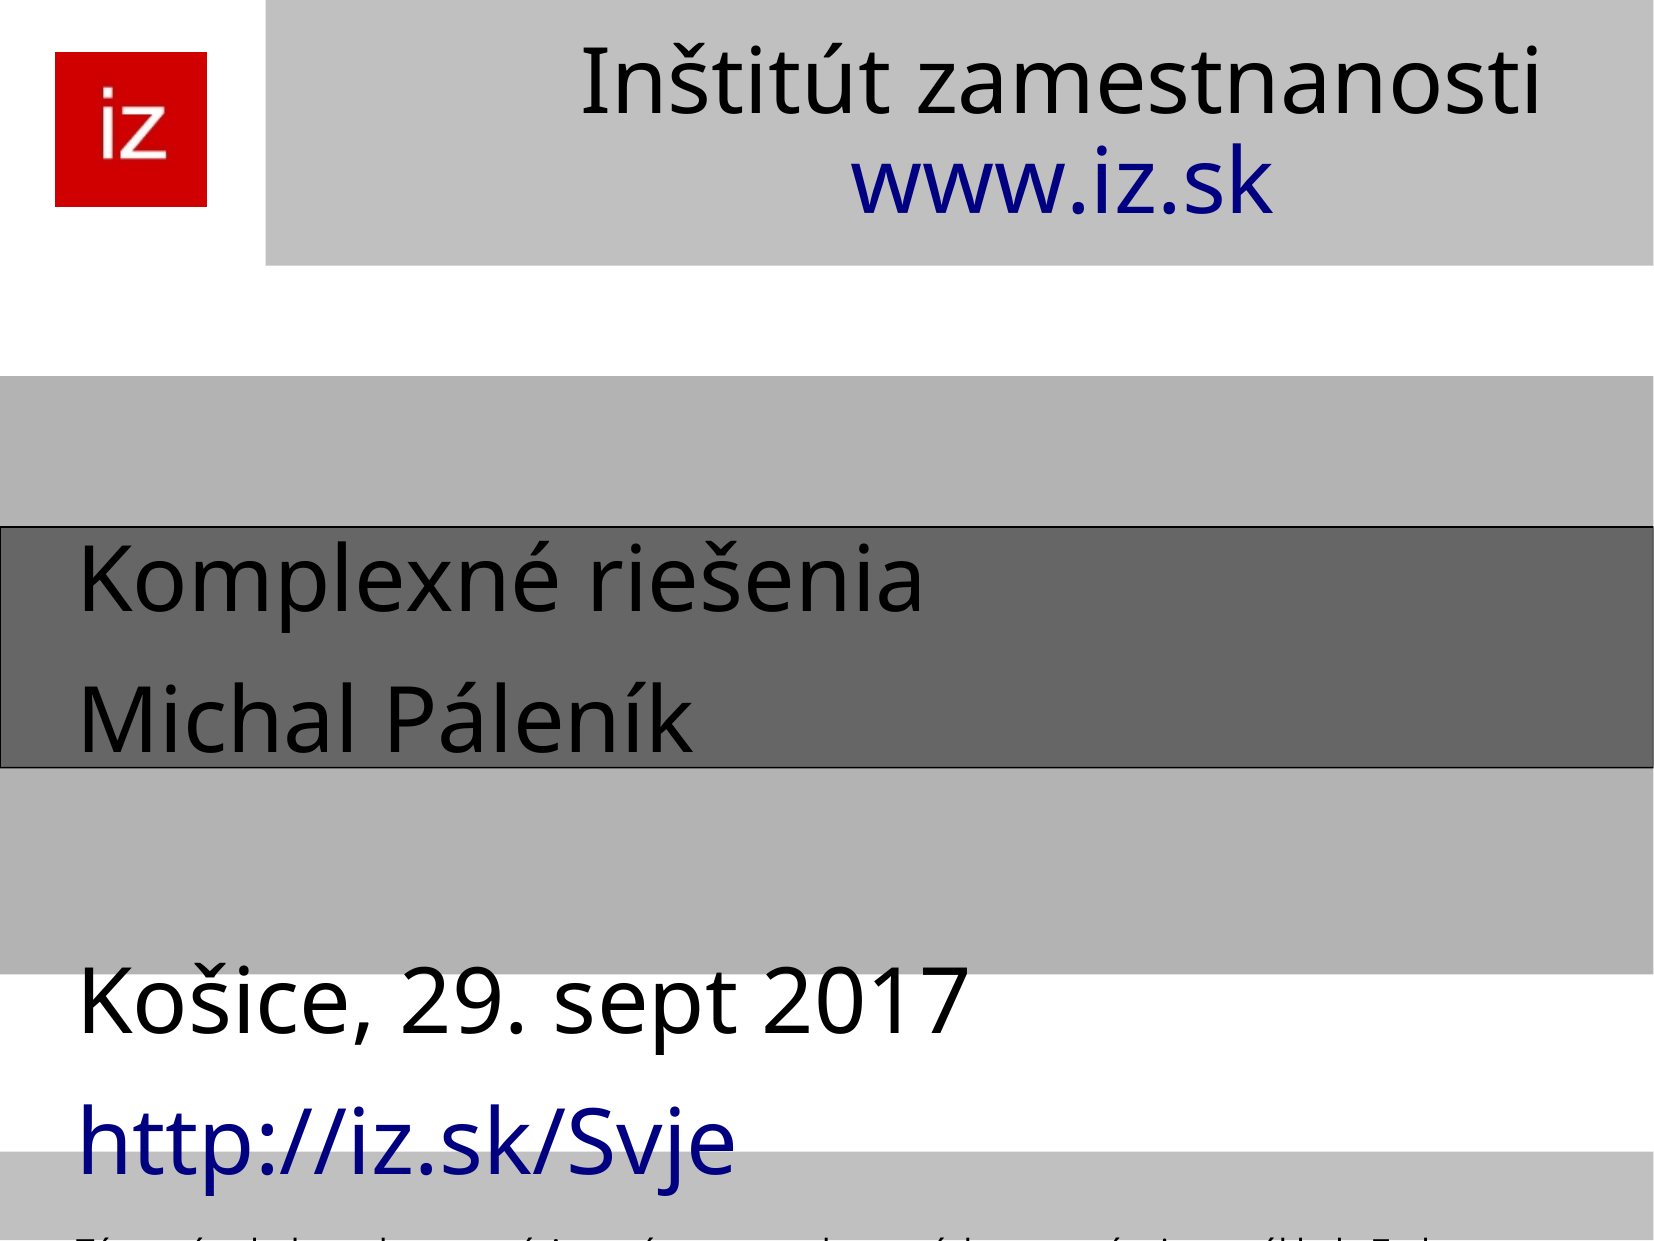

# Inštitút zamestnanosti www.iz.sk
Komplexné riešenia
Michal Páleník
Košice, 29. sept 2017
http://iz.sk/Svje
Táto práca bola podporovaná Agentúrou na podporu výskumu a vývoja na základe Zmluvy č. APVV-15-0722 - Sociálna pasca - náklady a cesta von.